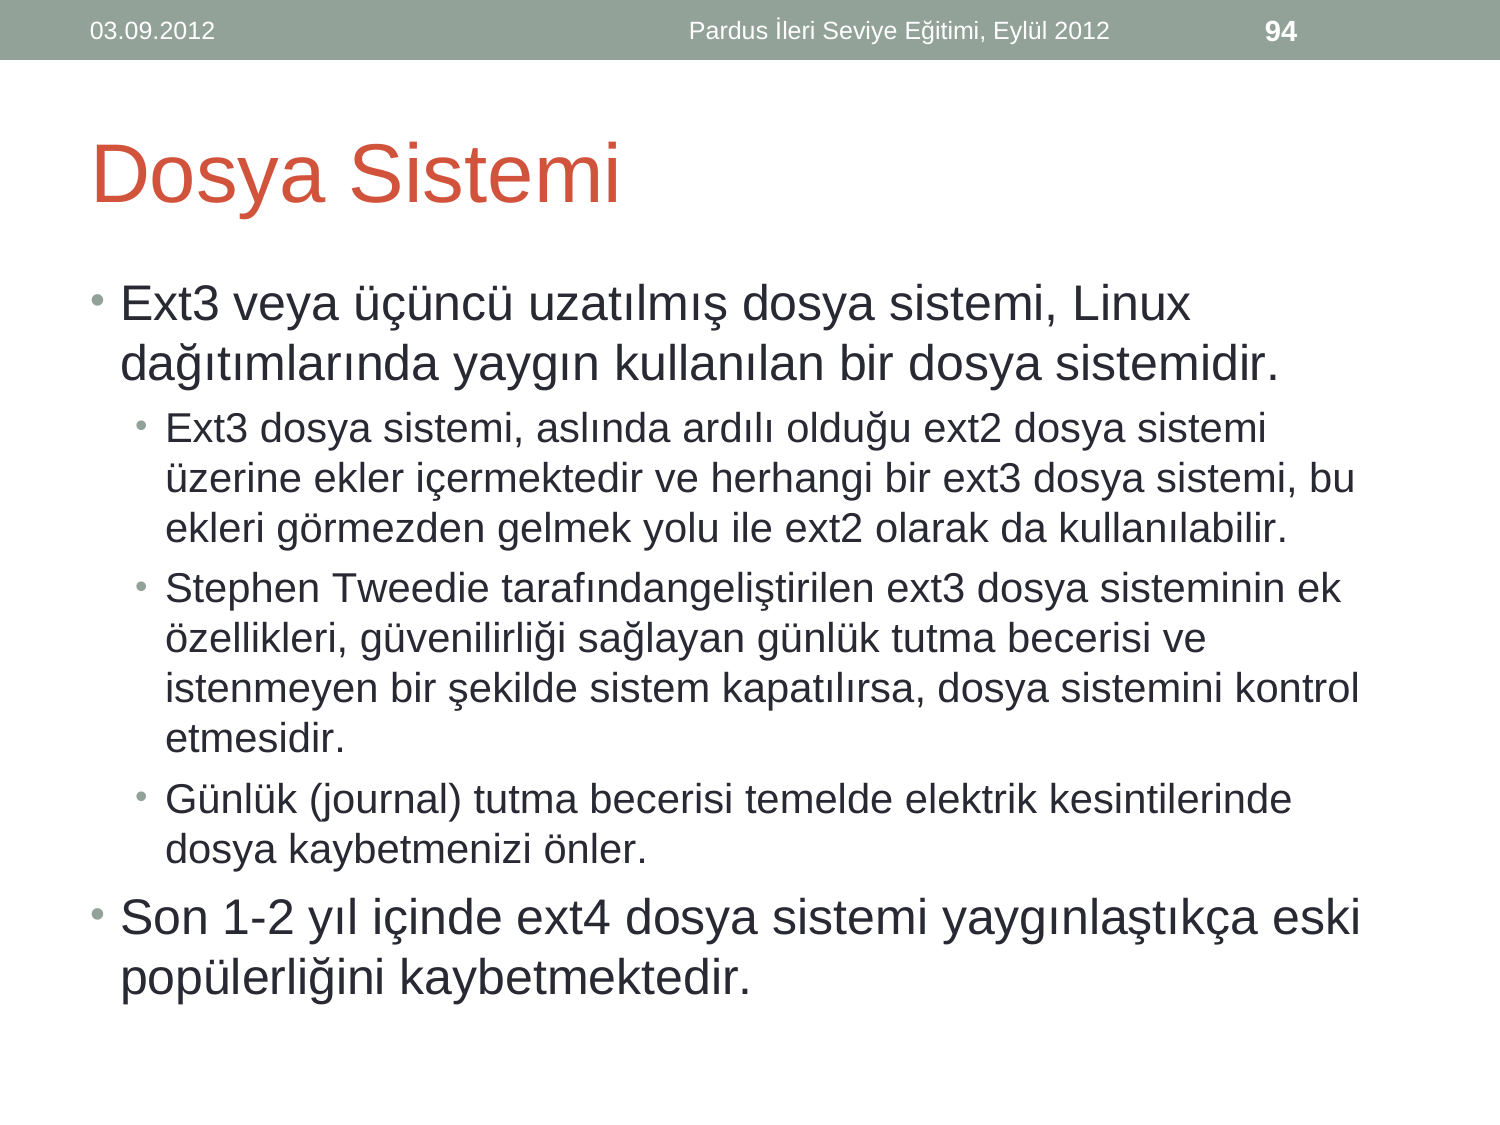

03.09.2012
Pardus İleri Seviye Eğitimi, Eylül 2012
# Dosya Sistemi
Ext3 veya üçüncü uzatılmış dosya sistemi, Linux dağıtımlarında yaygın kullanılan bir dosya sistemidir.
Ext3 dosya sistemi, aslında ardılı olduğu ext2 dosya sistemi üzerine ekler içermektedir ve herhangi bir ext3 dosya sistemi, bu ekleri görmezden gelmek yolu ile ext2 olarak da kullanılabilir.
Stephen Tweedie tarafındangeliştirilen ext3 dosya sisteminin ek özellikleri, güvenilirliği sağlayan günlük tutma becerisi ve istenmeyen bir şekilde sistem kapatılırsa, dosya sistemini kontrol etmesidir.
Günlük (journal) tutma becerisi temelde elektrik kesintilerinde dosya kaybetmenizi önler.
Son 1-2 yıl içinde ext4 dosya sistemi yaygınlaştıkça eski popülerliğini kaybetmektedir.